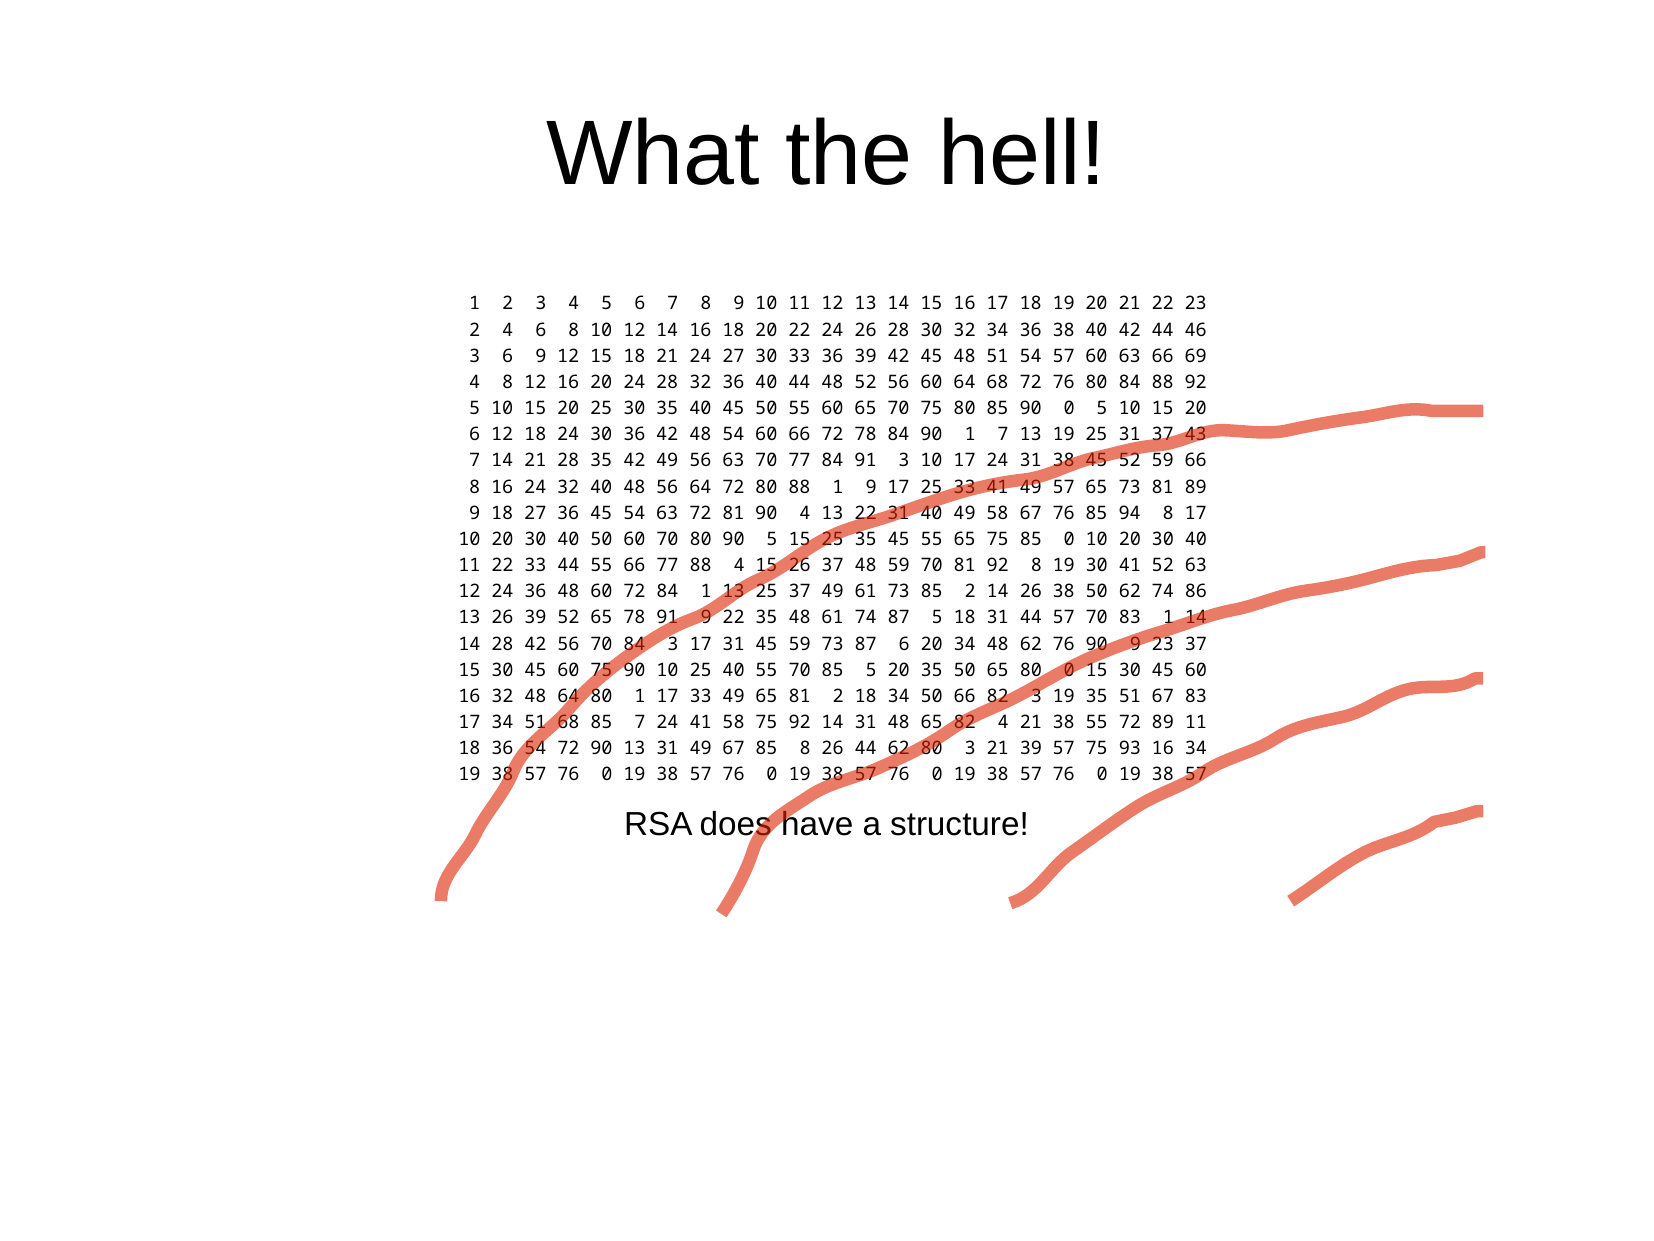

# What the hell!
 1 2 3 4 5 6 7 8 9 10 11 12 13 14 15 16 17 18 19 20 21 22 23
 2 4 6 8 10 12 14 16 18 20 22 24 26 28 30 32 34 36 38 40 42 44 46
 3 6 9 12 15 18 21 24 27 30 33 36 39 42 45 48 51 54 57 60 63 66 69
 4 8 12 16 20 24 28 32 36 40 44 48 52 56 60 64 68 72 76 80 84 88 92
 5 10 15 20 25 30 35 40 45 50 55 60 65 70 75 80 85 90 0 5 10 15 20
 6 12 18 24 30 36 42 48 54 60 66 72 78 84 90 1 7 13 19 25 31 37 43
 7 14 21 28 35 42 49 56 63 70 77 84 91 3 10 17 24 31 38 45 52 59 66
 8 16 24 32 40 48 56 64 72 80 88 1 9 17 25 33 41 49 57 65 73 81 89
 9 18 27 36 45 54 63 72 81 90 4 13 22 31 40 49 58 67 76 85 94 8 17
 10 20 30 40 50 60 70 80 90 5 15 25 35 45 55 65 75 85 0 10 20 30 40
 11 22 33 44 55 66 77 88 4 15 26 37 48 59 70 81 92 8 19 30 41 52 63
 12 24 36 48 60 72 84 1 13 25 37 49 61 73 85 2 14 26 38 50 62 74 86
 13 26 39 52 65 78 91 9 22 35 48 61 74 87 5 18 31 44 57 70 83 1 14
 14 28 42 56 70 84 3 17 31 45 59 73 87 6 20 34 48 62 76 90 9 23 37
 15 30 45 60 75 90 10 25 40 55 70 85 5 20 35 50 65 80 0 15 30 45 60
 16 32 48 64 80 1 17 33 49 65 81 2 18 34 50 66 82 3 19 35 51 67 83
 17 34 51 68 85 7 24 41 58 75 92 14 31 48 65 82 4 21 38 55 72 89 11
 18 36 54 72 90 13 31 49 67 85 8 26 44 62 80 3 21 39 57 75 93 16 34
 19 38 57 76 0 19 38 57 76 0 19 38 57 76 0 19 38 57 76 0 19 38 57
RSA does have a structure!